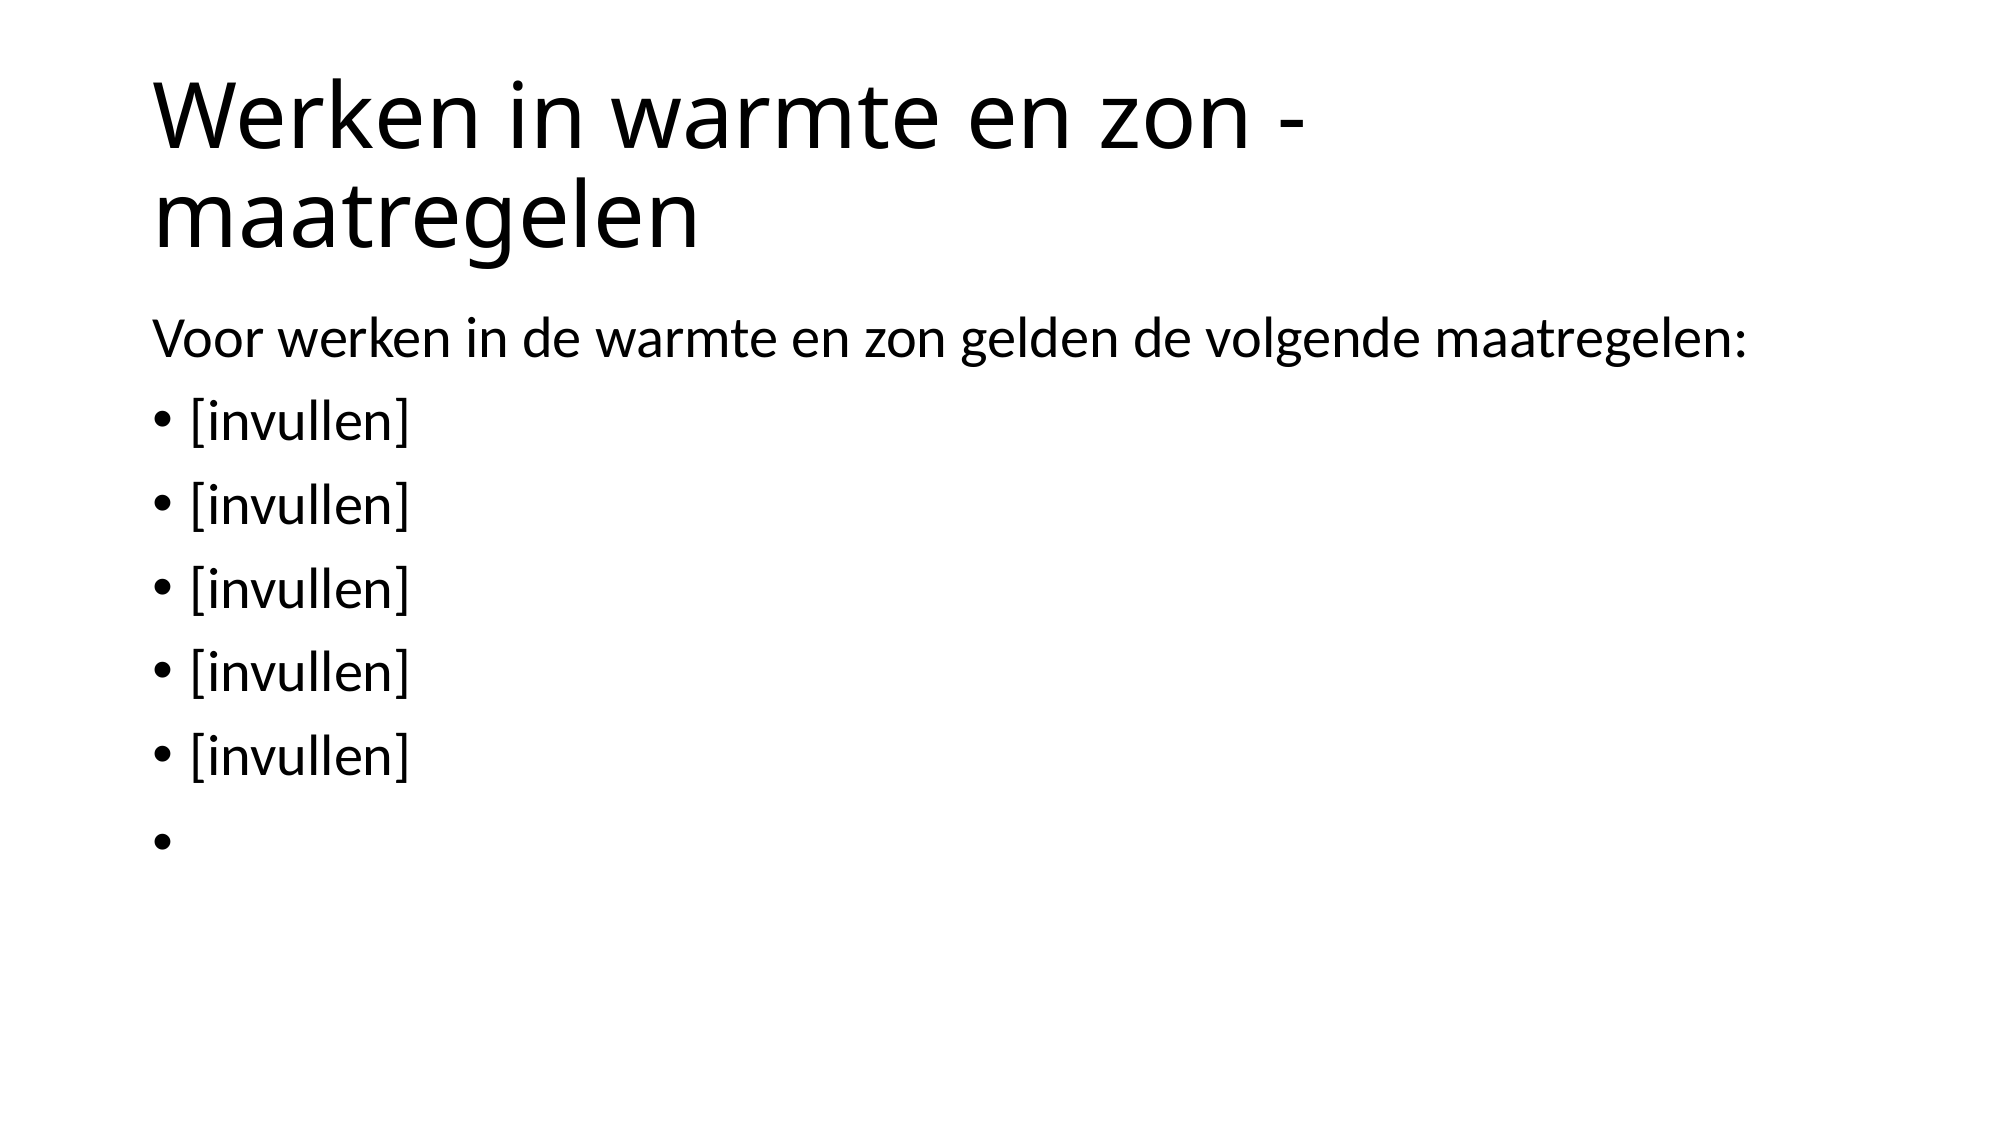

# Werken in warmte en zon - maatregelen
Voor werken in de warmte en zon gelden de volgende maatregelen:
[invullen]
[invullen]
[invullen]
[invullen]
[invullen]